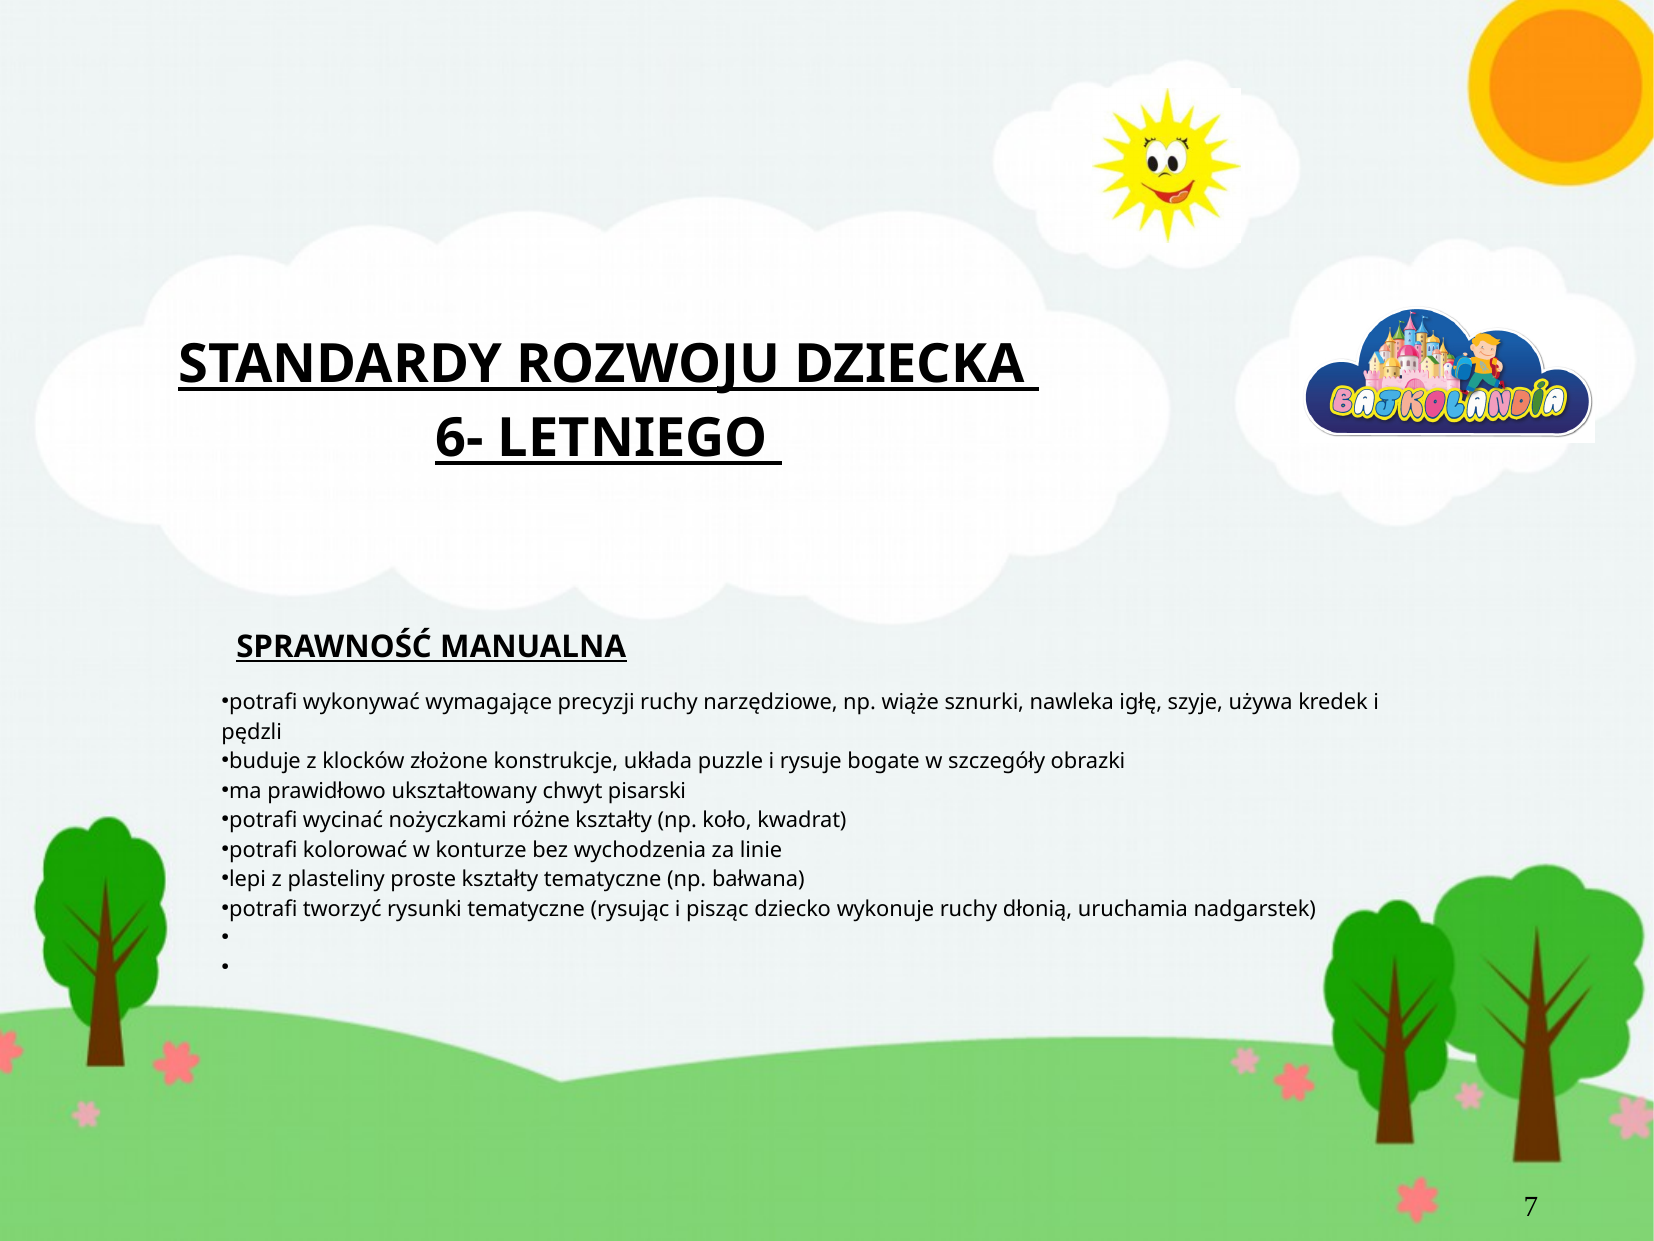

STANDARDY ROZWOJU DZIECKA
6- LETNIEGO
SPRAWNOŚĆ MANUALNA
potrafi wykonywać wymagające precyzji ruchy narzędziowe, np. wiąże sznurki, nawleka igłę, szyje, używa kredek i pędzli
buduje z klocków złożone konstrukcje, układa puzzle i rysuje bogate w szczegóły obrazki
ma prawidłowo ukształtowany chwyt pisarski
potrafi wycinać nożyczkami różne kształty (np. koło, kwadrat)
potrafi kolorować w konturze bez wychodzenia za linie
lepi z plasteliny proste kształty tematyczne (np. bałwana)
potrafi tworzyć rysunki tematyczne (rysując i pisząc dziecko wykonuje ruchy dłonią, uruchamia nadgarstek)